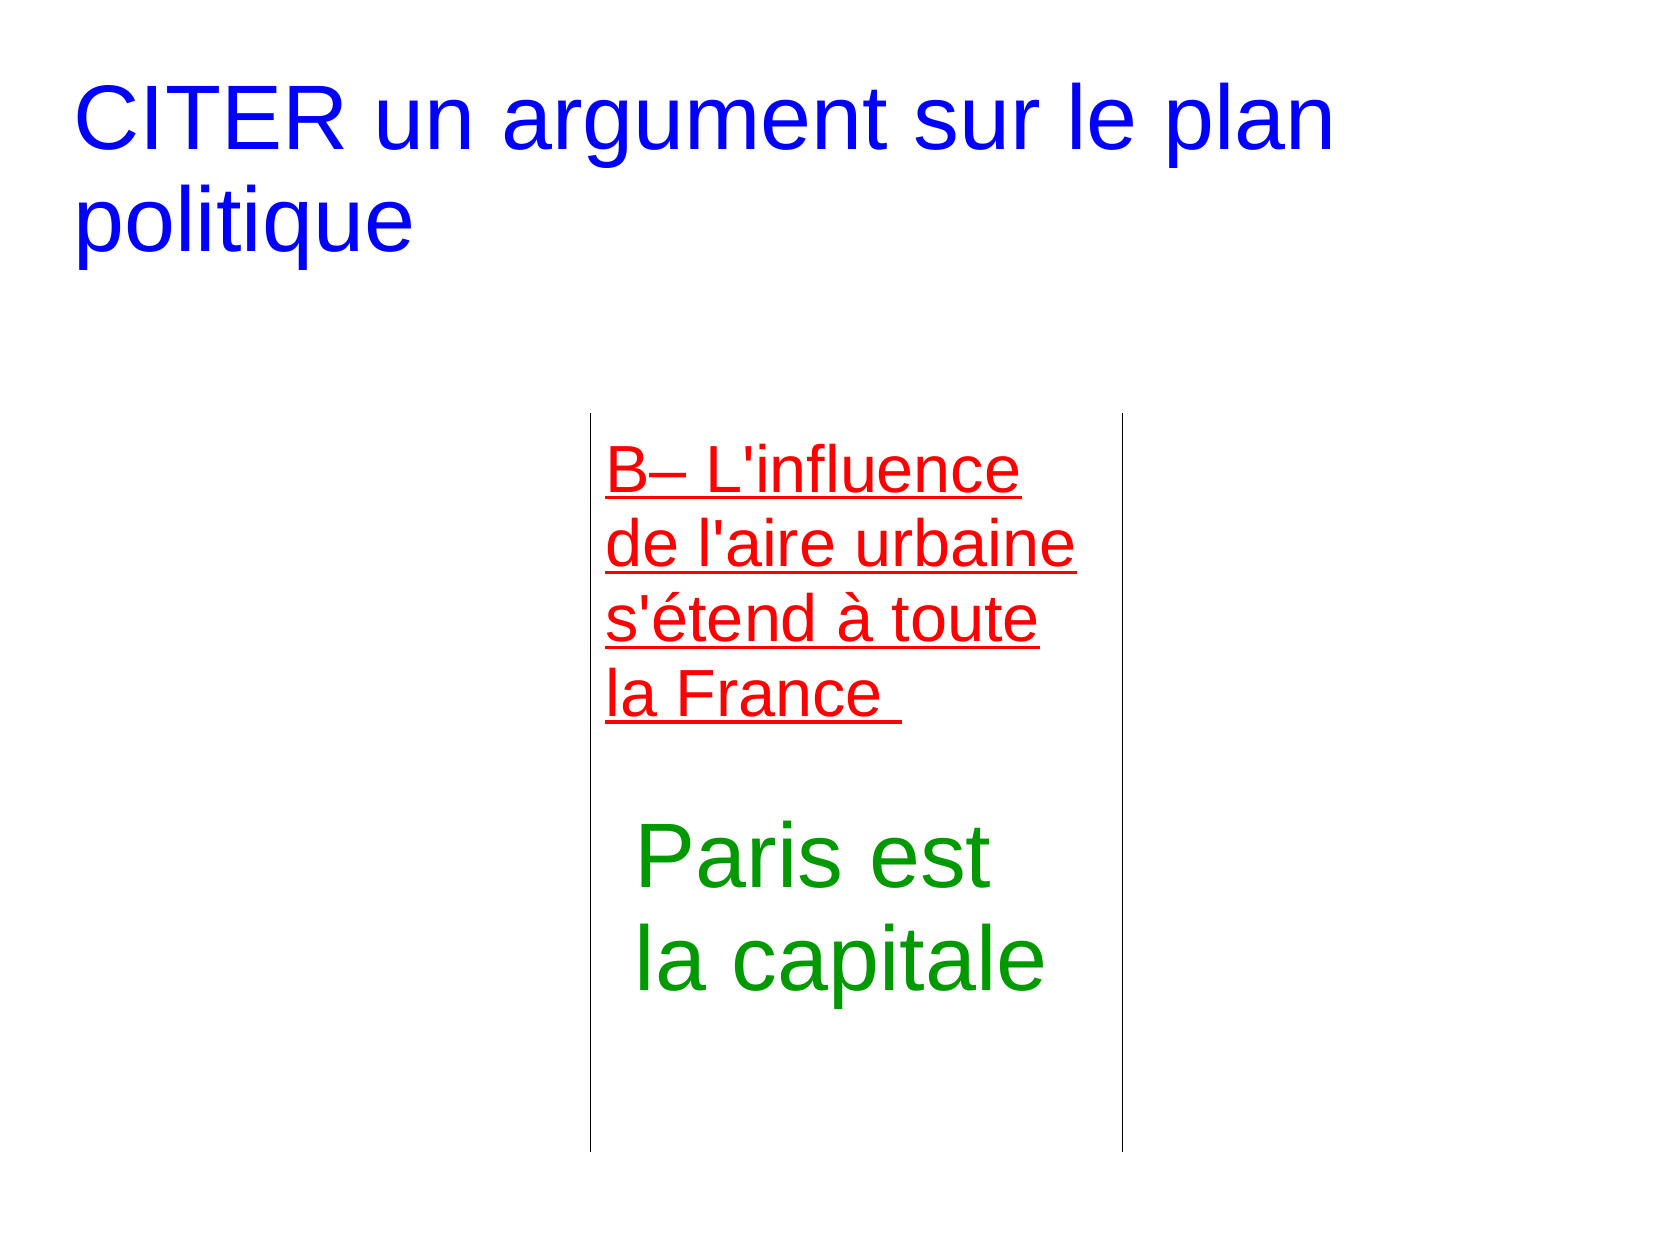

CITER un argument sur le plan politique
B– L'influence de l'aire urbaine
s'étend à toute la France
Paris est la capitale